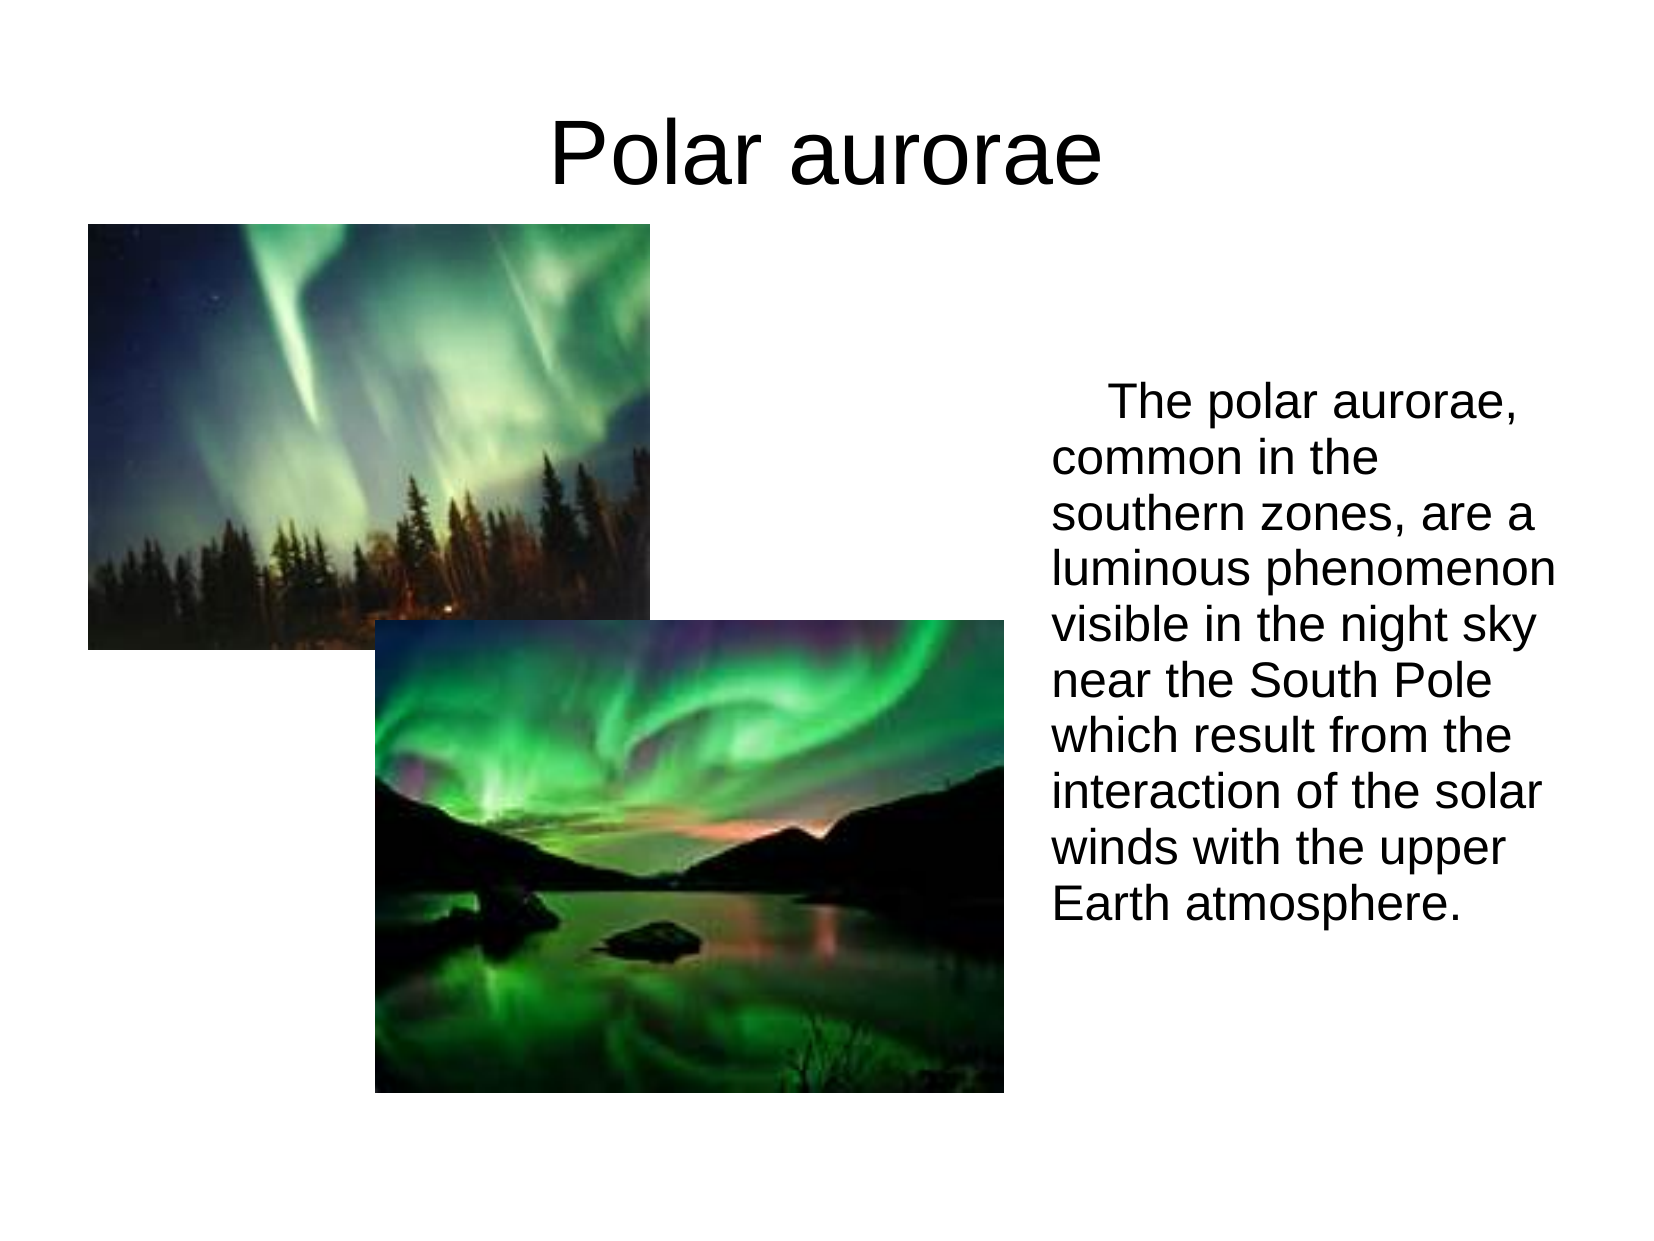

# Polar aurorae
 The polar aurorae, common in the southern zones, are a luminous phenomenon visible in the night sky near the South Pole which result from the interaction of the solar winds with the upper Earth atmosphere.